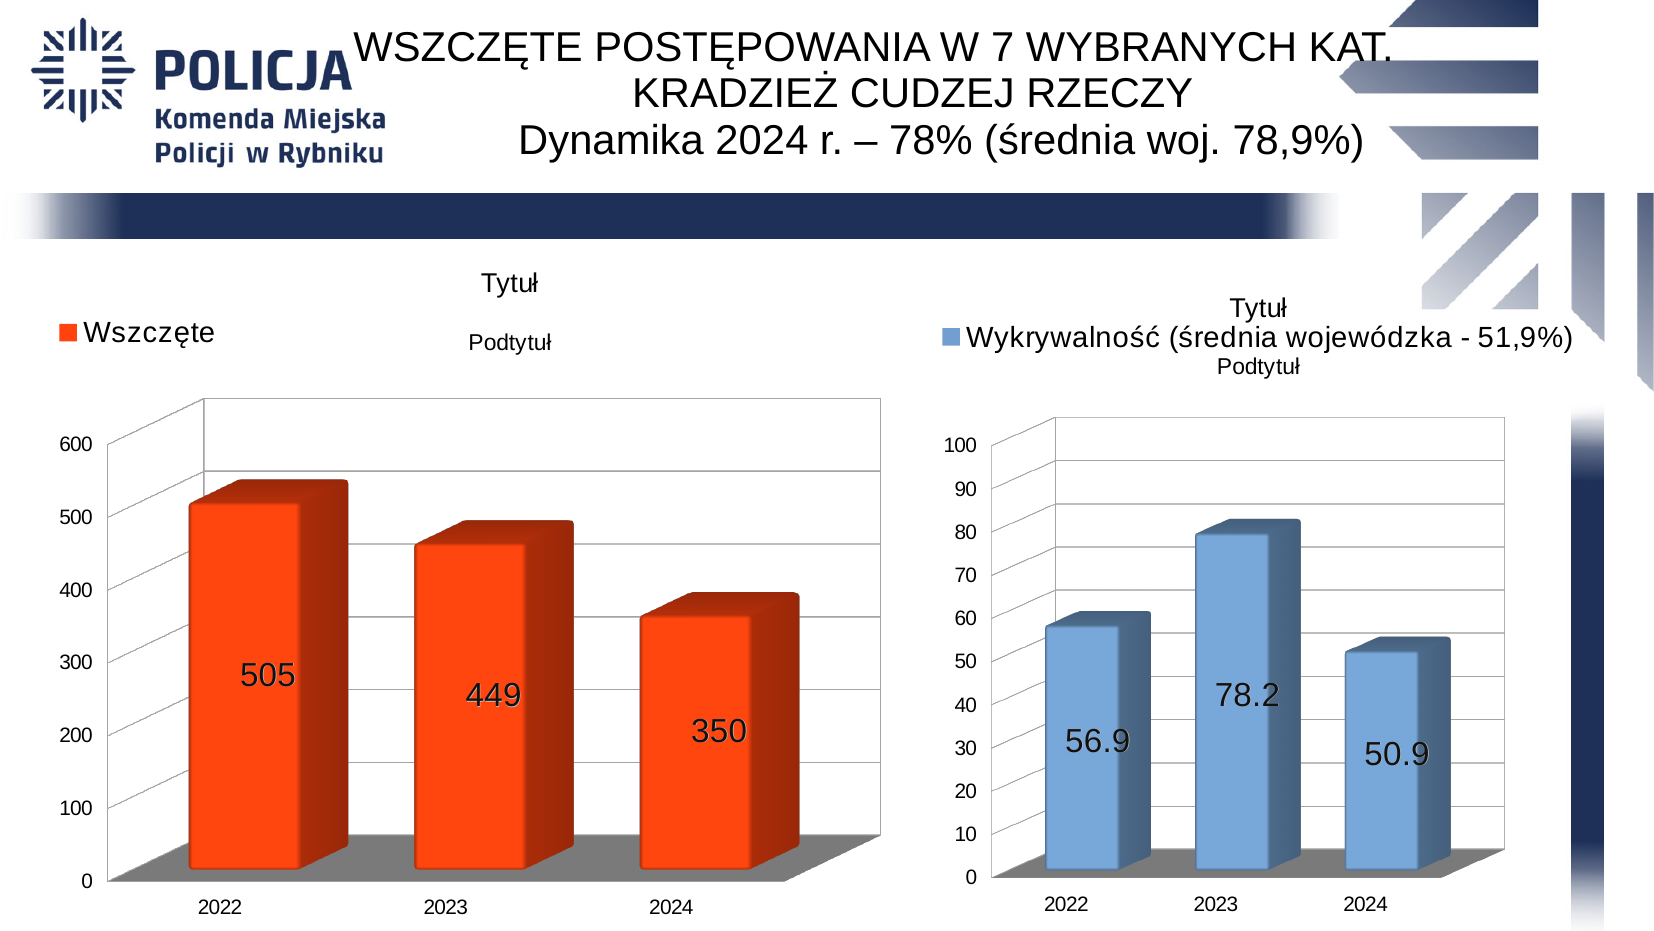

# WSZCZĘTE POSTĘPOWANIA W 7 WYBRANYCH KAT. KRADZIEŻ CUDZEJ RZECZY Dynamika 2024 r. – 78% (średnia woj. 78,9%)
[unsupported chart]
[unsupported chart]